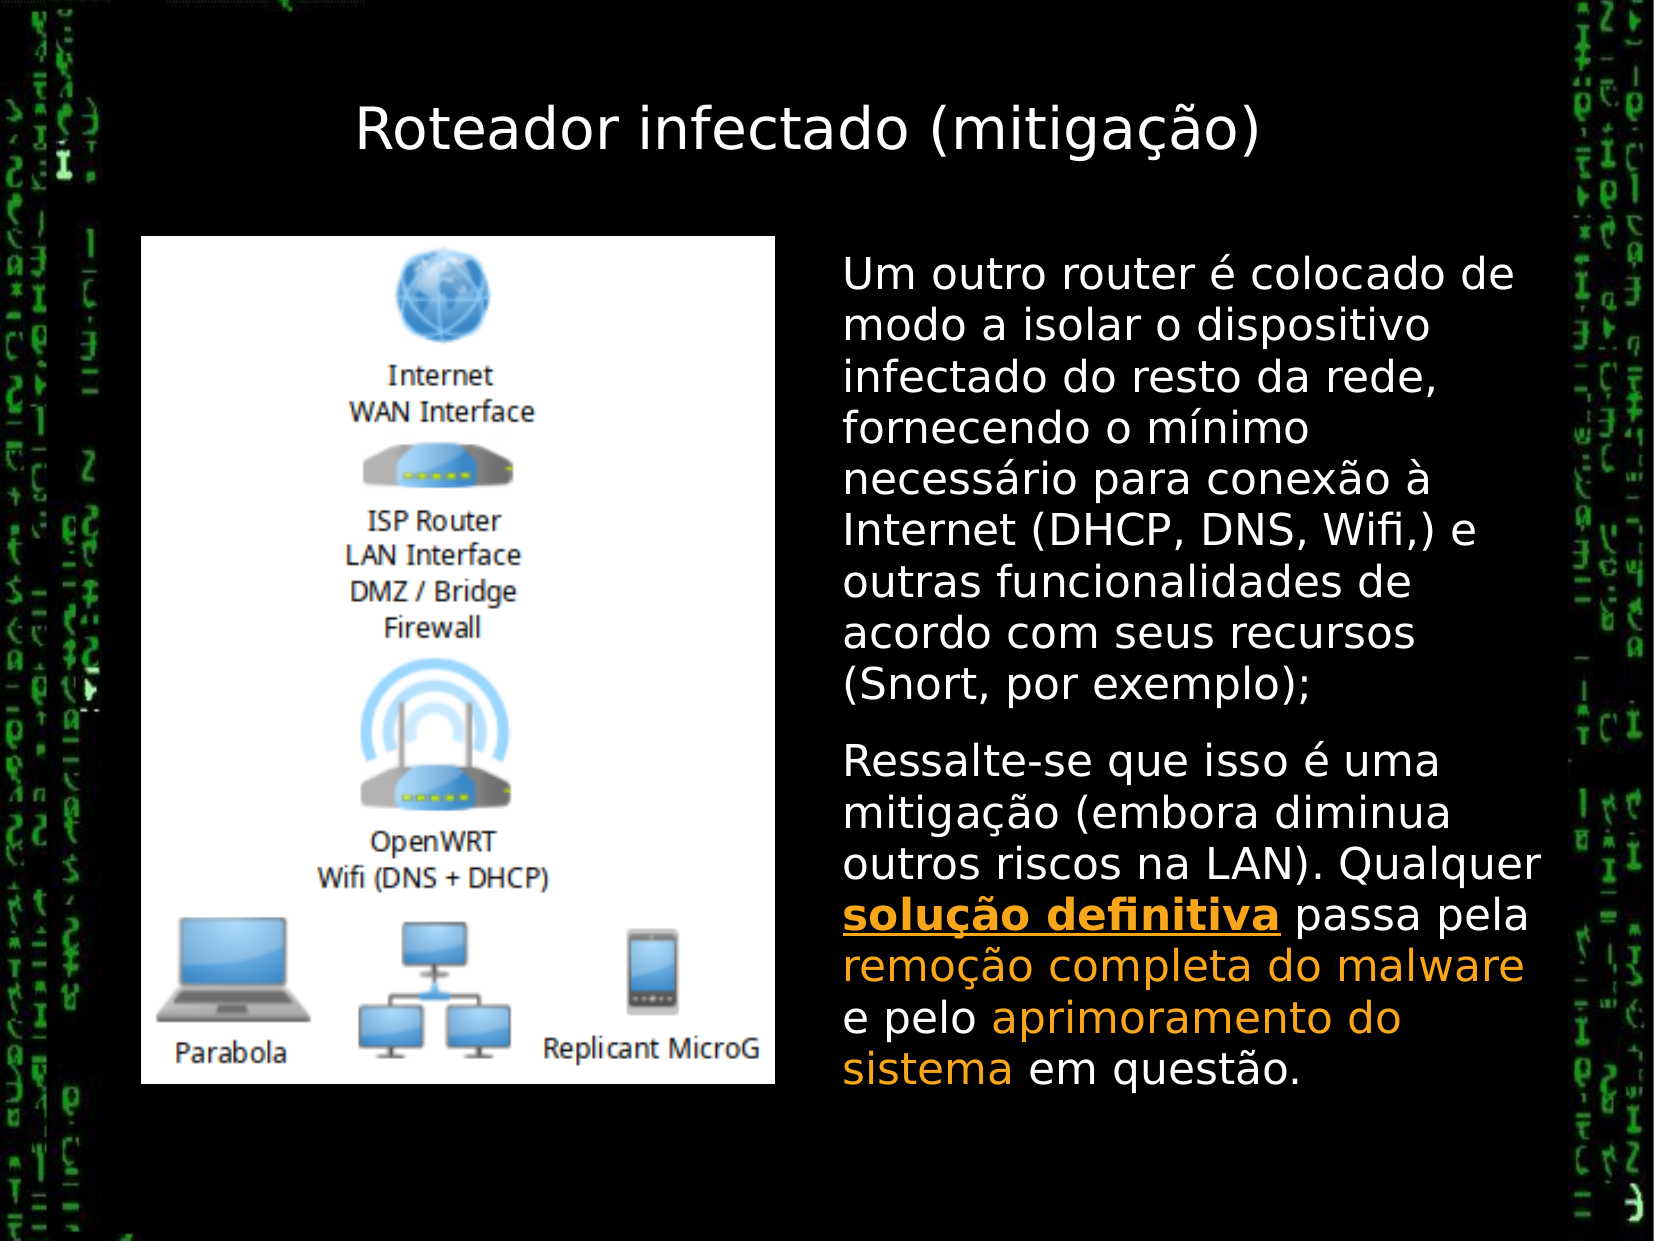

# Roteador infectado (mitigação)
Um outro router é colocado de modo a isolar o dispositivo infectado do resto da rede, fornecendo o mínimo necessário para conexão à Internet (DHCP, DNS, Wifi,) e outras funcionalidades de acordo com seus recursos (Snort, por exemplo);
Ressalte-se que isso é uma mitigação (embora diminua outros riscos na LAN). Qualquer solução definitiva passa pela remoção completa do malware e pelo aprimoramento do sistema em questão.